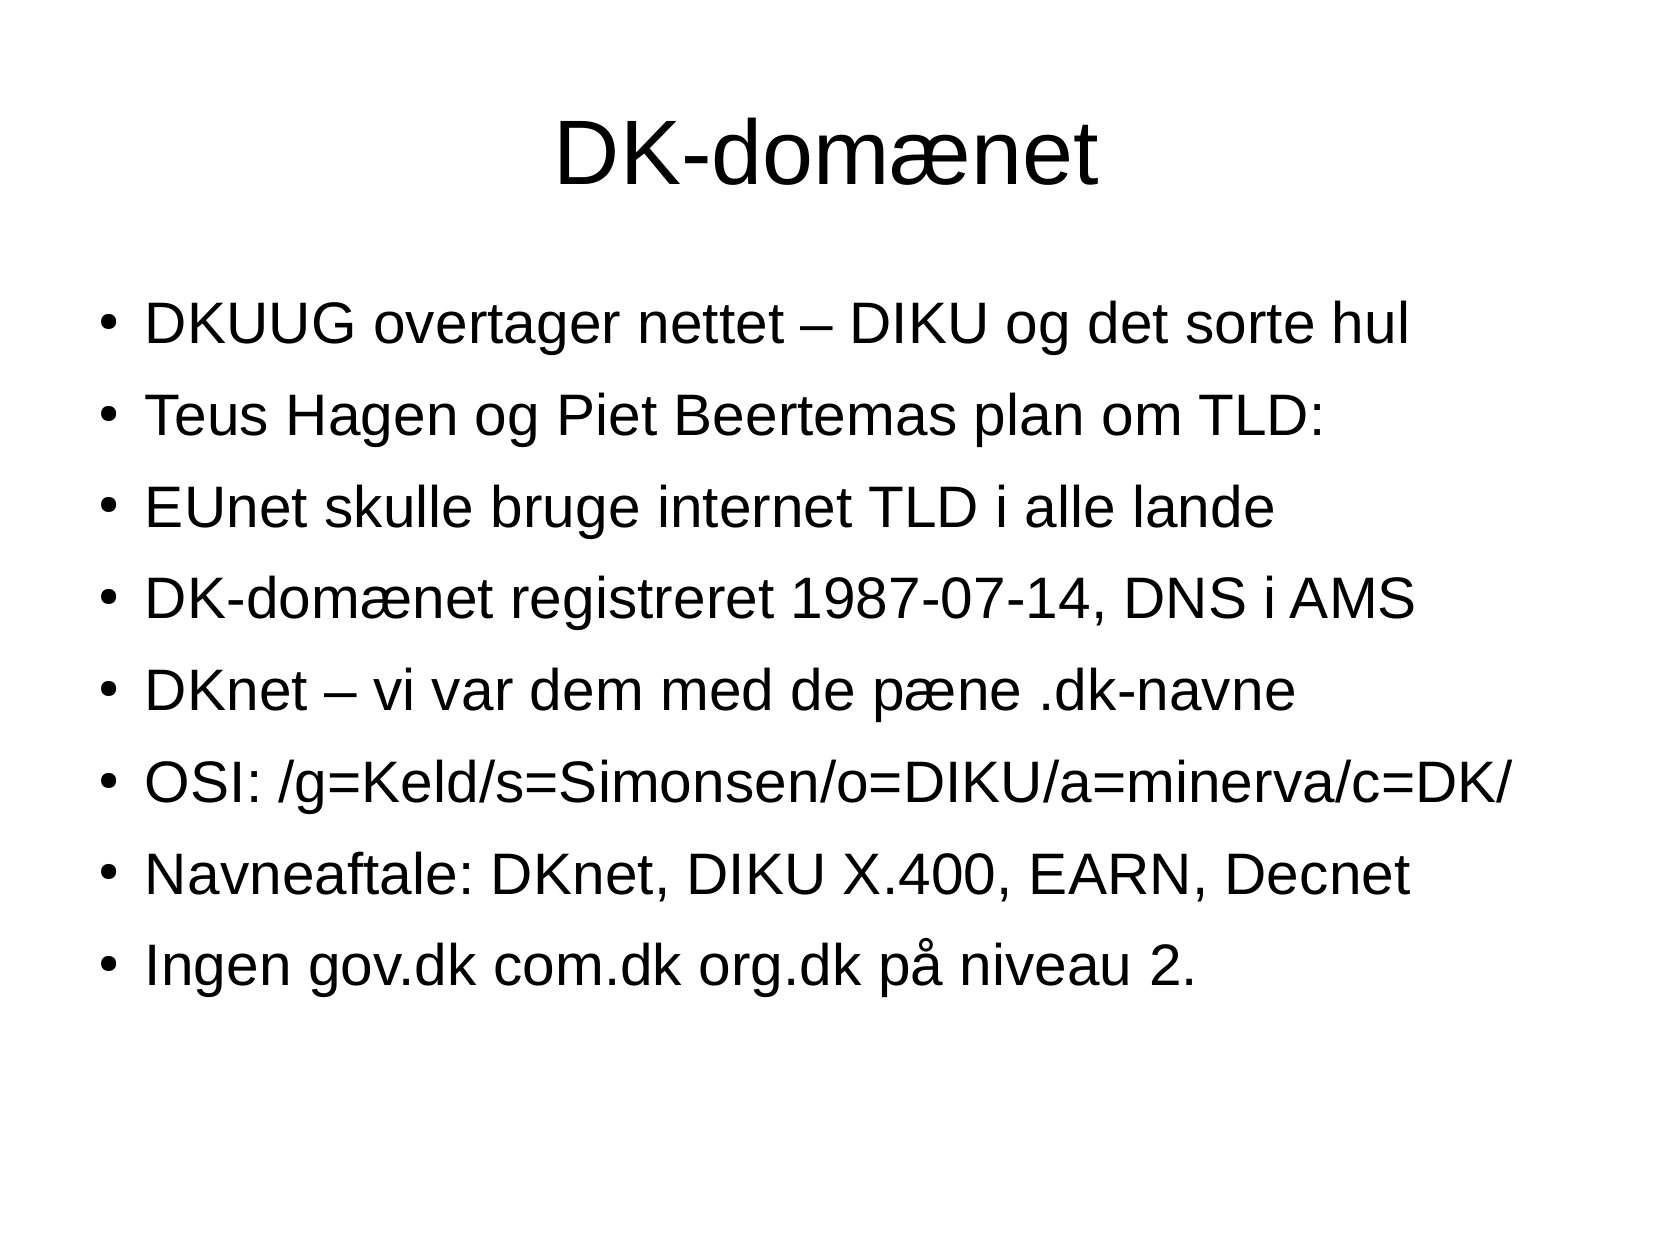

# DK-domænet
DKUUG overtager nettet – DIKU og det sorte hul
Teus Hagen og Piet Beertemas plan om TLD:
EUnet skulle bruge internet TLD i alle lande
DK-domænet registreret 1987-07-14, DNS i AMS
DKnet – vi var dem med de pæne .dk-navne
OSI: /g=Keld/s=Simonsen/o=DIKU/a=minerva/c=DK/
Navneaftale: DKnet, DIKU X.400, EARN, Decnet
Ingen gov.dk com.dk org.dk på niveau 2.